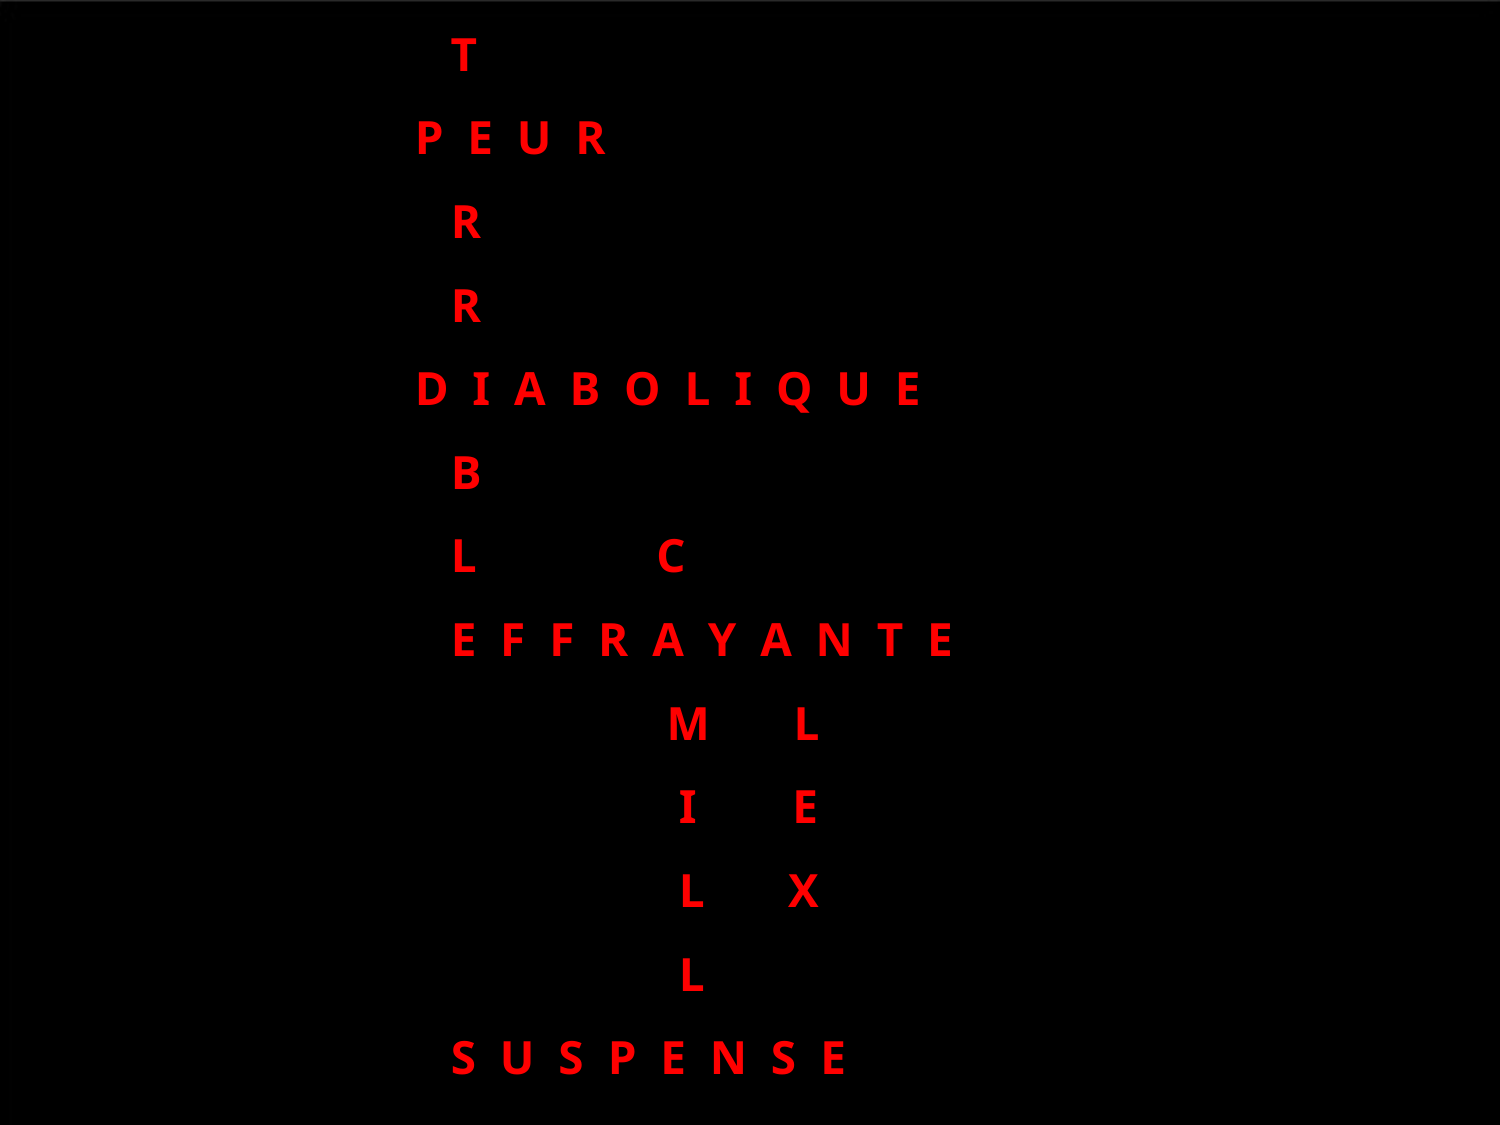

T
P E U R
 R
 R
D I A B O L I Q U E
 B
 L C
 E F F R A Y A N T E
 M L
 I E
 L X
 L
 S U S P E N S E
14/03/11